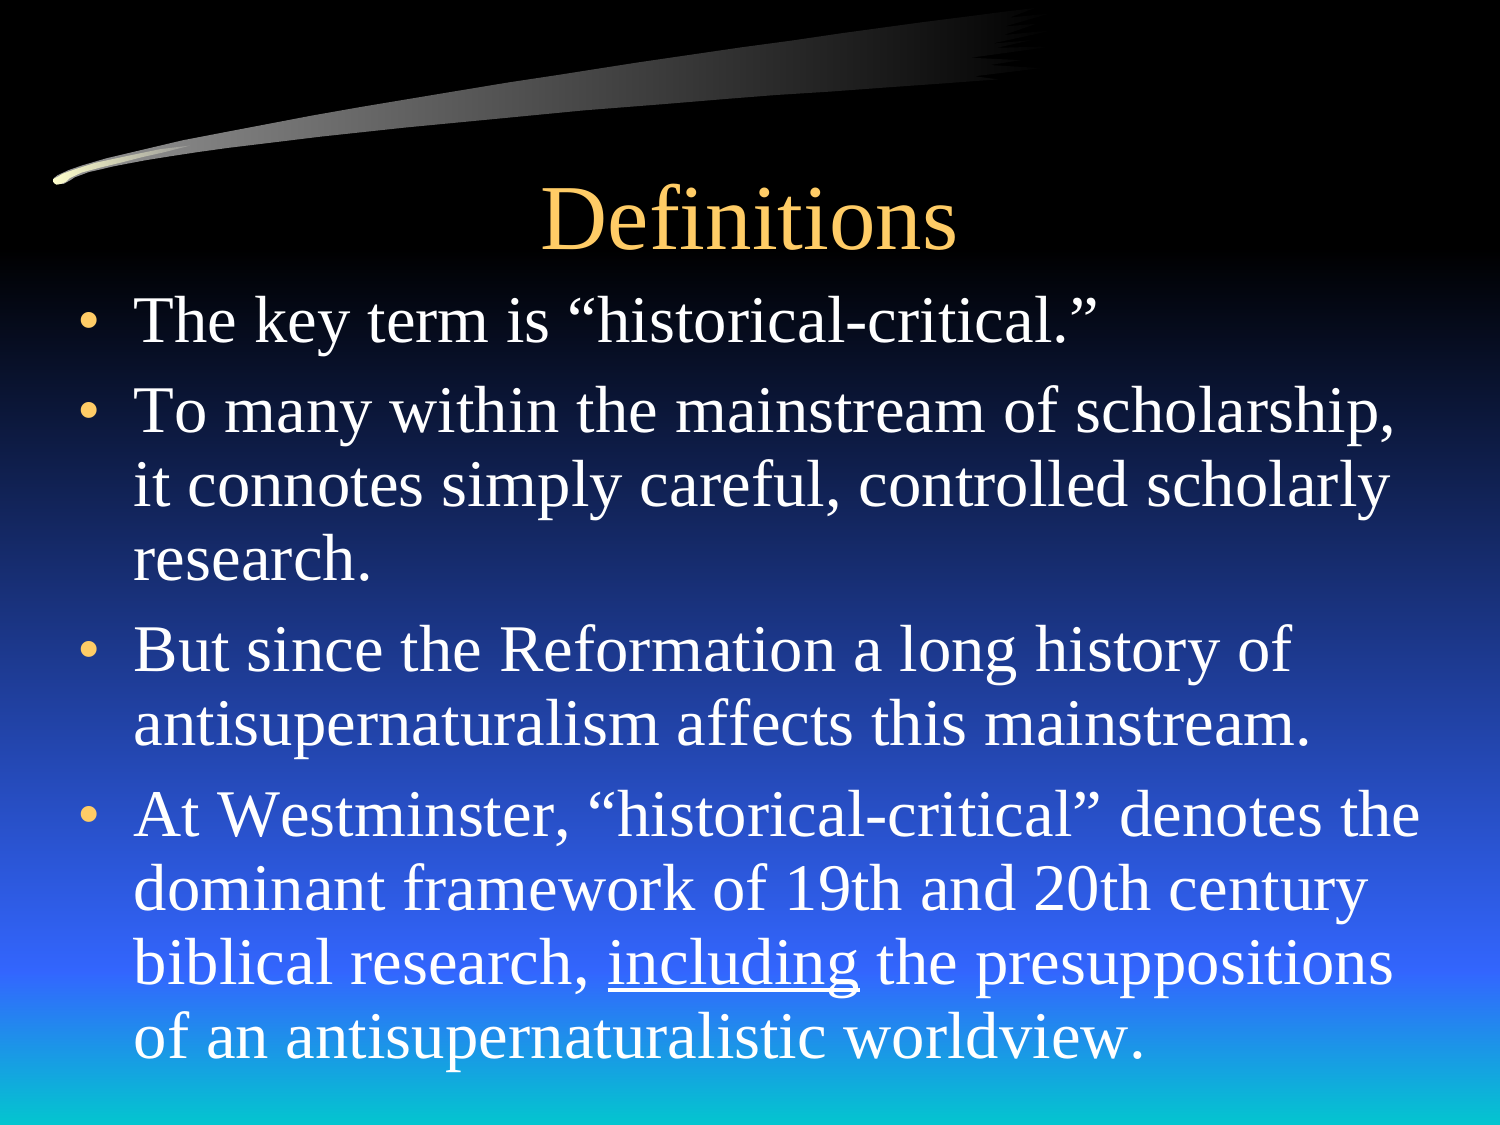

# Definitions
The key term is “historical-critical.”
To many within the mainstream of scholarship, it connotes simply careful, controlled scholarly research.
But since the Reformation a long history of antisupernaturalism affects this mainstream.
At Westminster, “historical-critical” denotes the dominant framework of 19th and 20th century biblical research, including the presuppositions of an antisupernaturalistic worldview.